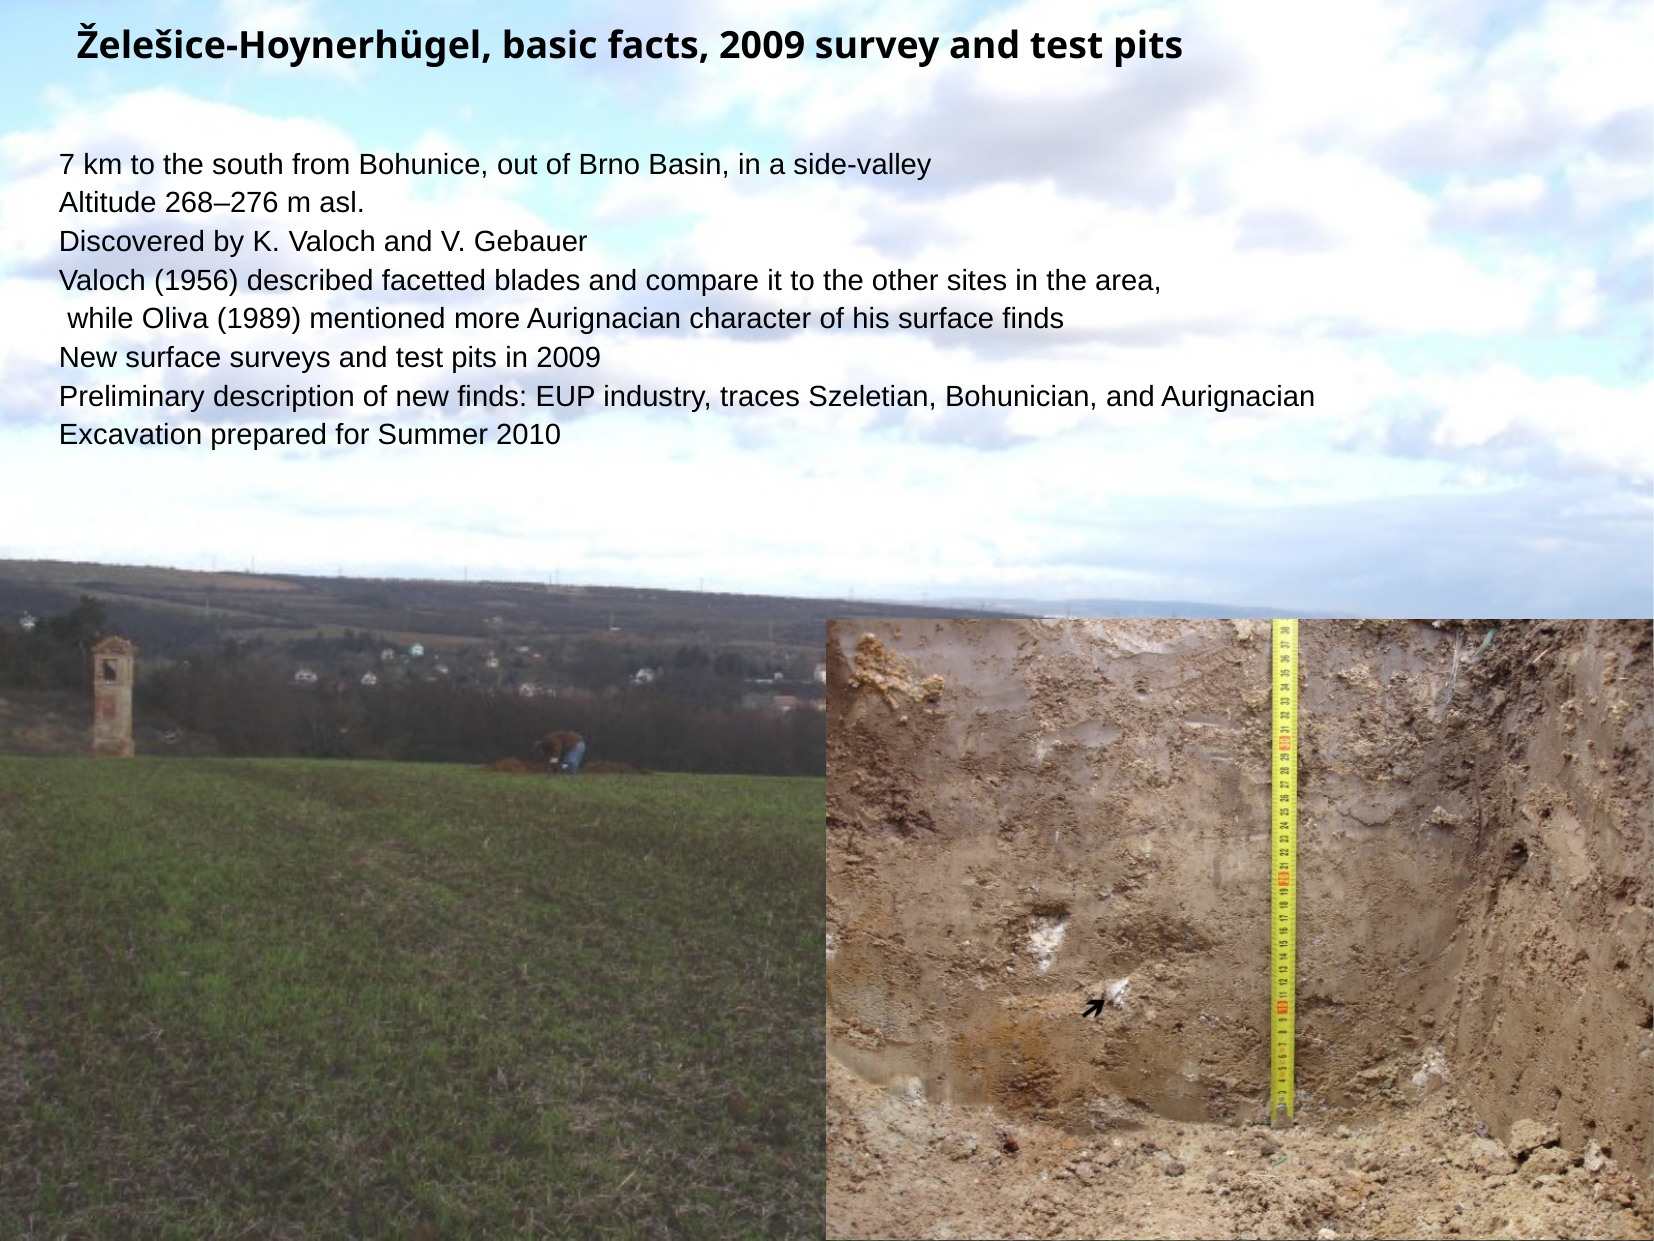

# Želešice-Hoynerhügel, basic facts, 2009 survey and test pits
7 km to the south from Bohunice, out of Brno Basin, in a side-valley
Altitude 268–276 m asl.
Discovered by K. Valoch and V. Gebauer
Valoch (1956) described facetted blades and compare it to the other sites in the area,
 while Oliva (1989) mentioned more Aurignacian character of his surface finds
New surface surveys and test pits in 2009
Preliminary description of new finds: EUP industry, traces Szeletian, Bohunician, and Aurignacian
Excavation prepared for Summer 2010